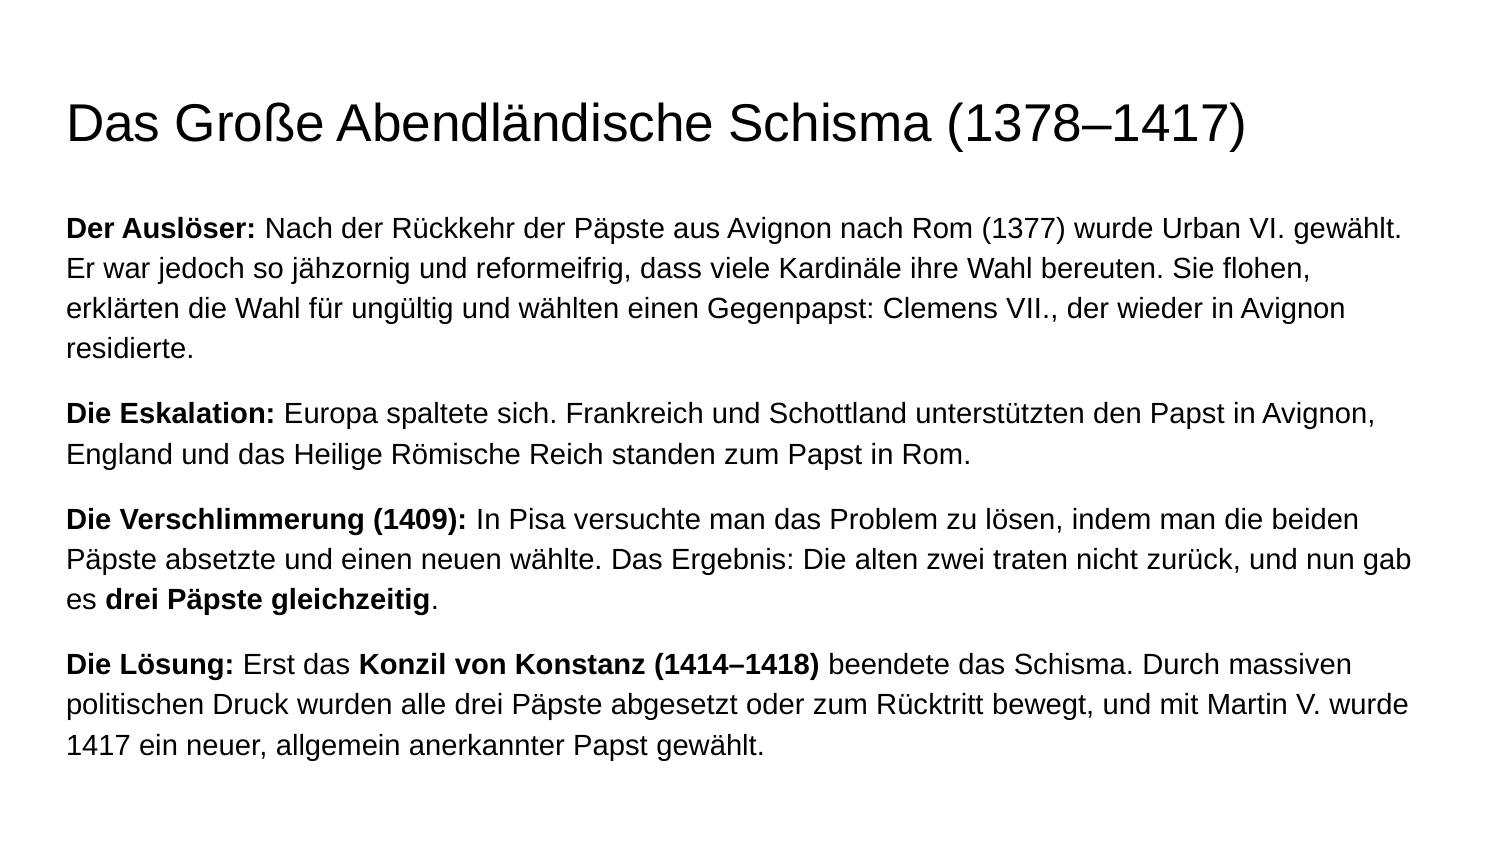

# Das Große Abendländische Schisma (1378–1417)
Der Auslöser: Nach der Rückkehr der Päpste aus Avignon nach Rom (1377) wurde Urban VI. gewählt. Er war jedoch so jähzornig und reformeifrig, dass viele Kardinäle ihre Wahl bereuten. Sie flohen, erklärten die Wahl für ungültig und wählten einen Gegenpapst: Clemens VII., der wieder in Avignon residierte.
Die Eskalation: Europa spaltete sich. Frankreich und Schottland unterstützten den Papst in Avignon, England und das Heilige Römische Reich standen zum Papst in Rom.
Die Verschlimmerung (1409): In Pisa versuchte man das Problem zu lösen, indem man die beiden Päpste absetzte und einen neuen wählte. Das Ergebnis: Die alten zwei traten nicht zurück, und nun gab es drei Päpste gleichzeitig.
Die Lösung: Erst das Konzil von Konstanz (1414–1418) beendete das Schisma. Durch massiven politischen Druck wurden alle drei Päpste abgesetzt oder zum Rücktritt bewegt, und mit Martin V. wurde 1417 ein neuer, allgemein anerkannter Papst gewählt.